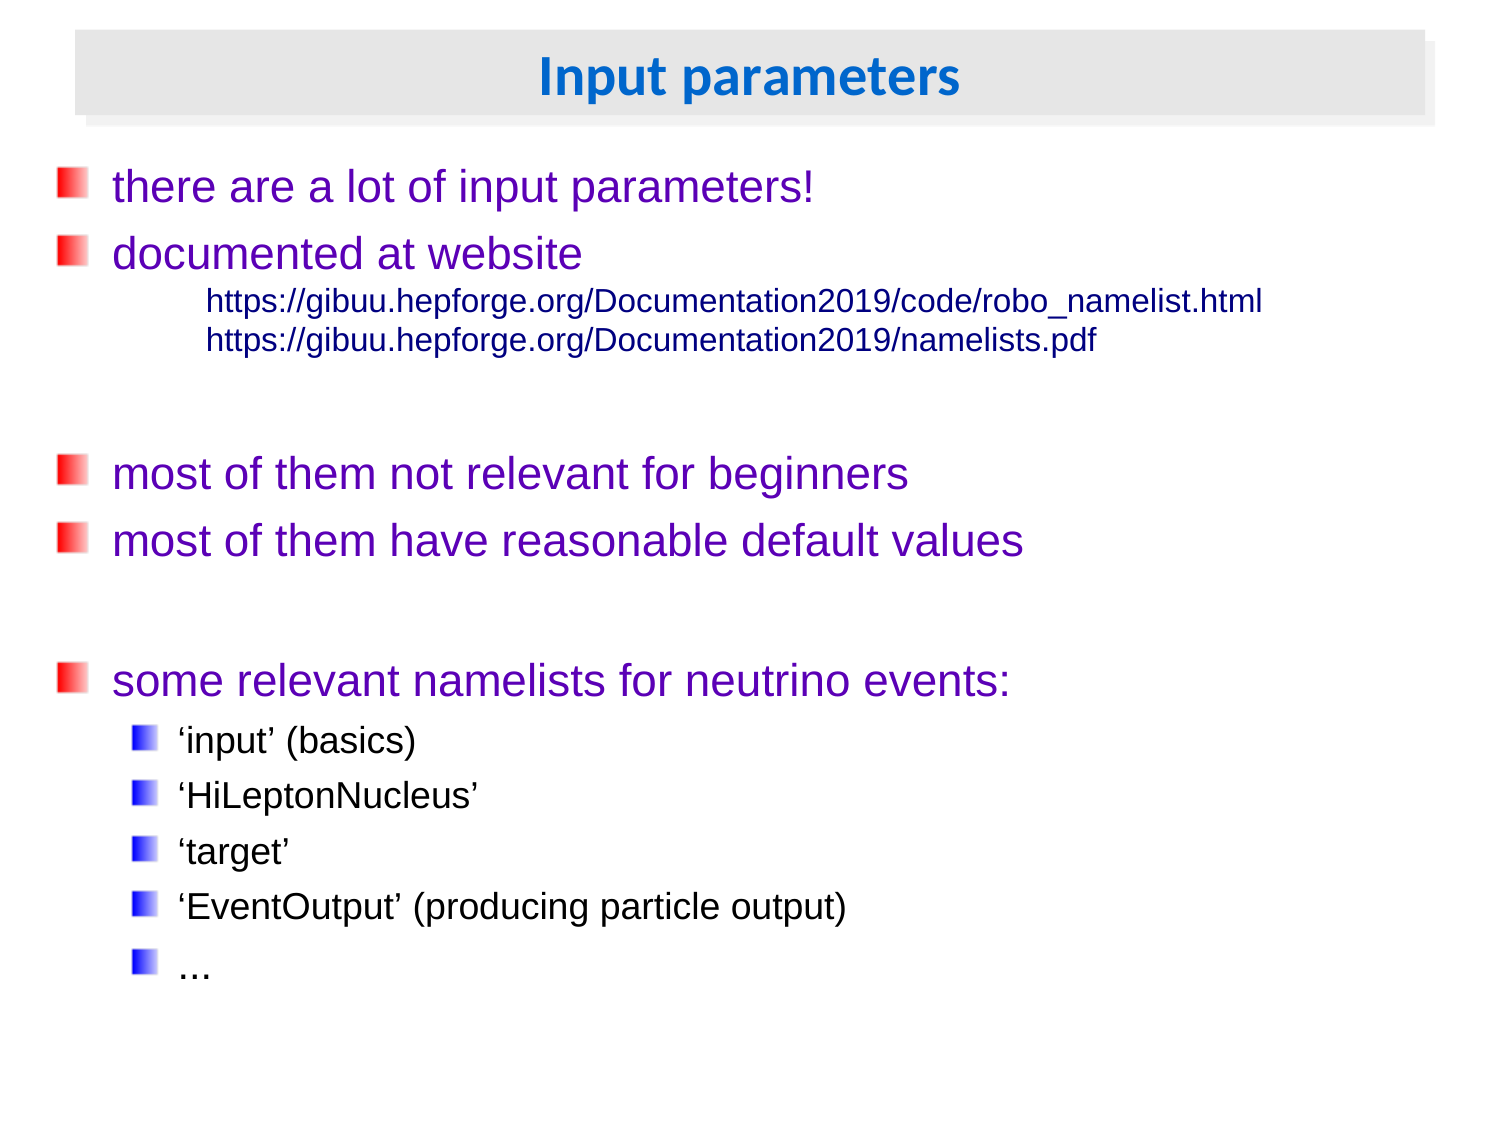

# Input parameters
there are a lot of input parameters!
documented at website
	https://gibuu.hepforge.org/Documentation2019/code/robo_namelist.html		https://gibuu.hepforge.org/Documentation2019/namelists.pdf
most of them not relevant for beginners
most of them have reasonable default values
some relevant namelists for neutrino events:
‘input’ (basics)
‘HiLeptonNucleus’
‘target’
‘EventOutput’ (producing particle output)
...